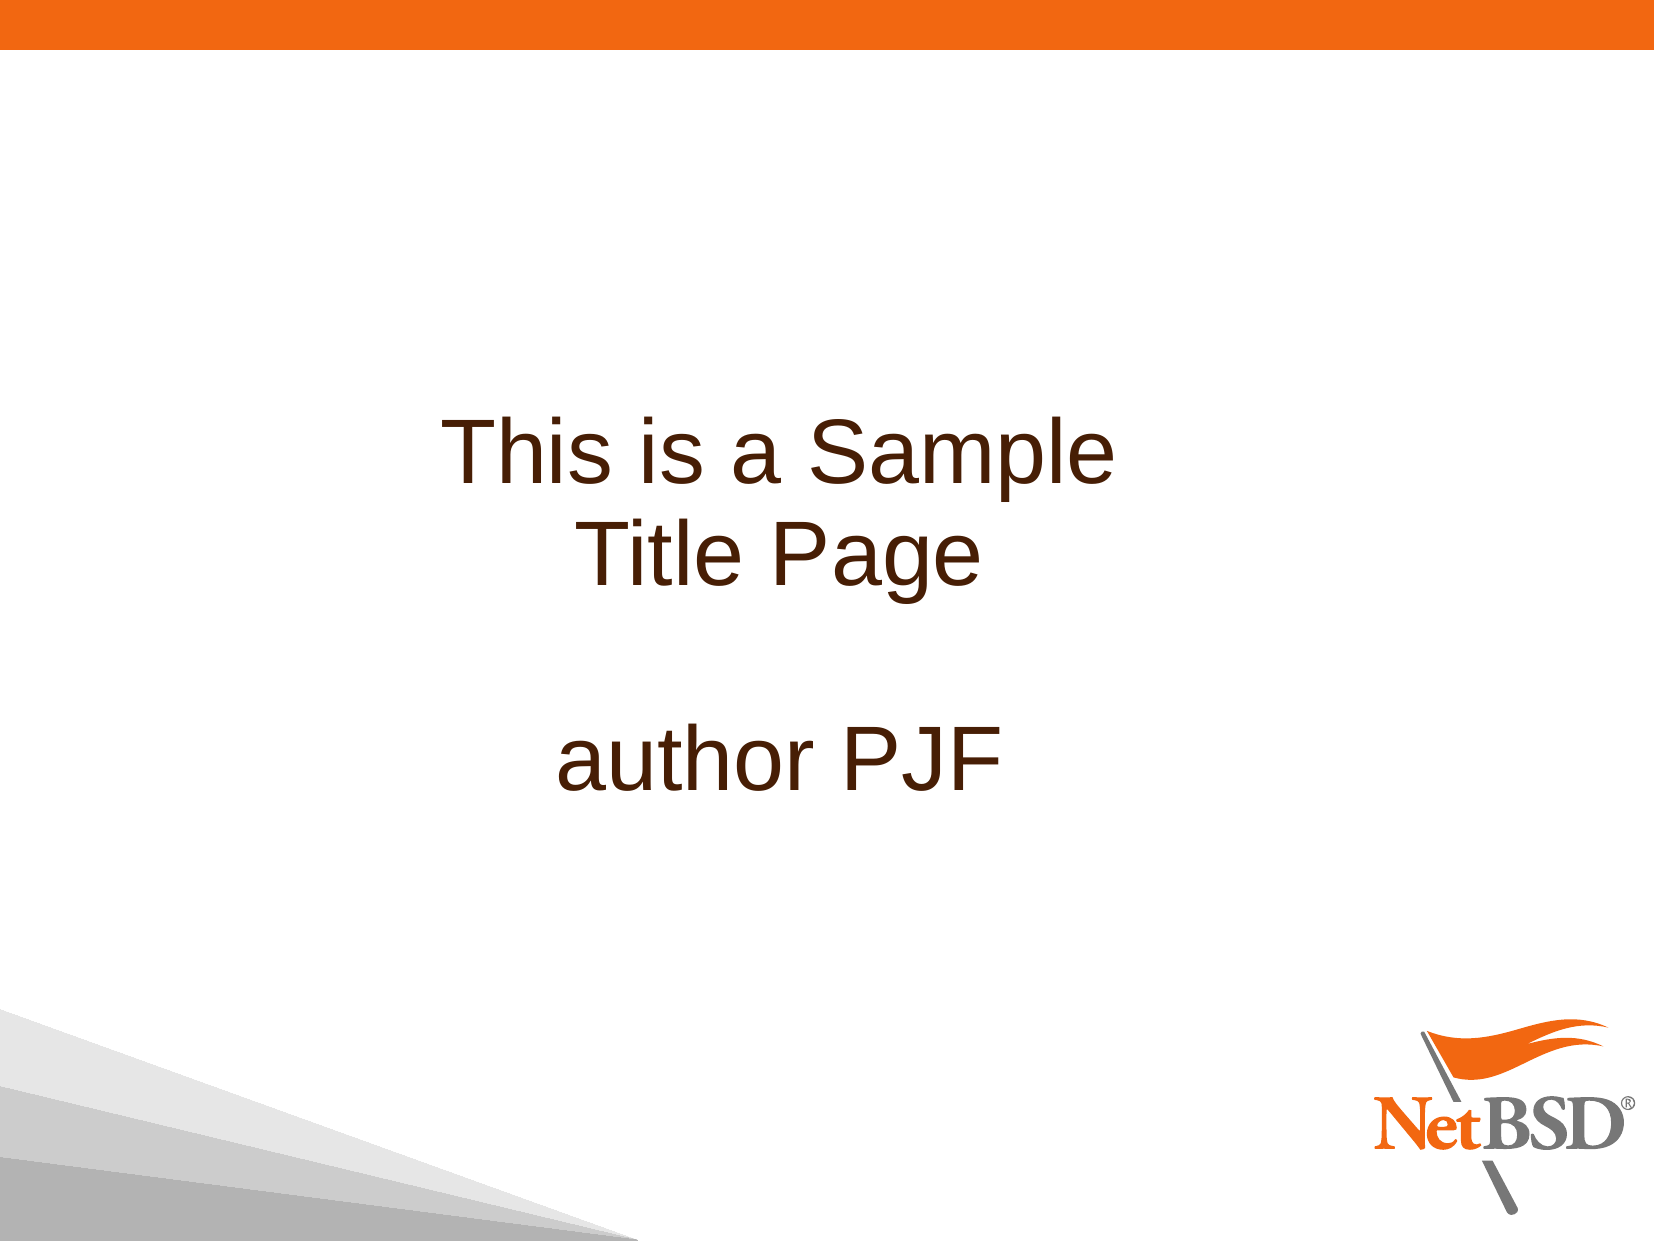

# This is a Sample Title Page author PJF